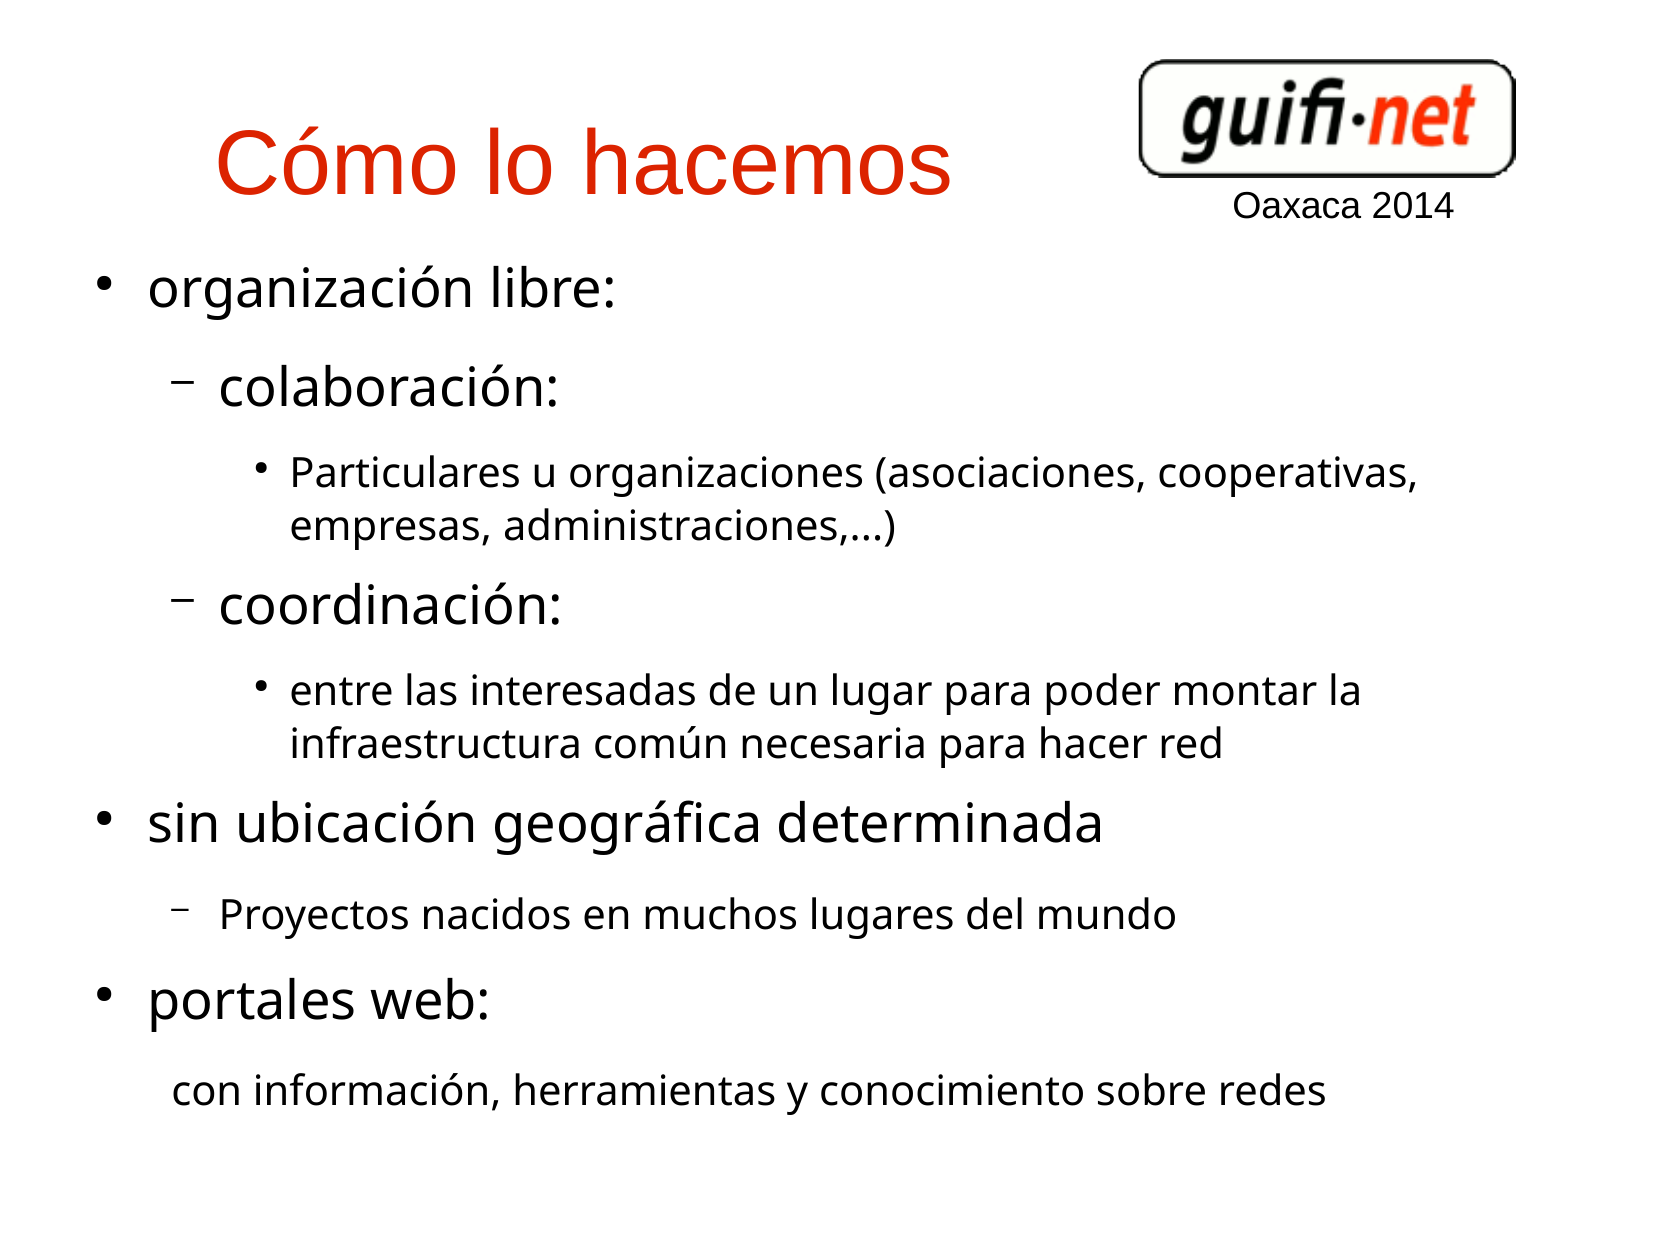

# Cómo lo hacemos
Oaxaca 2014
organización libre:
colaboración:
Particulares u organizaciones (asociaciones, cooperativas, empresas, administraciones,...)
coordinación:
entre las interesadas de un lugar para poder montar la infraestructura común necesaria para hacer red
sin ubicación geográfica determinada
Proyectos nacidos en muchos lugares del mundo
portales web:
con información, herramientas y conocimiento sobre redes